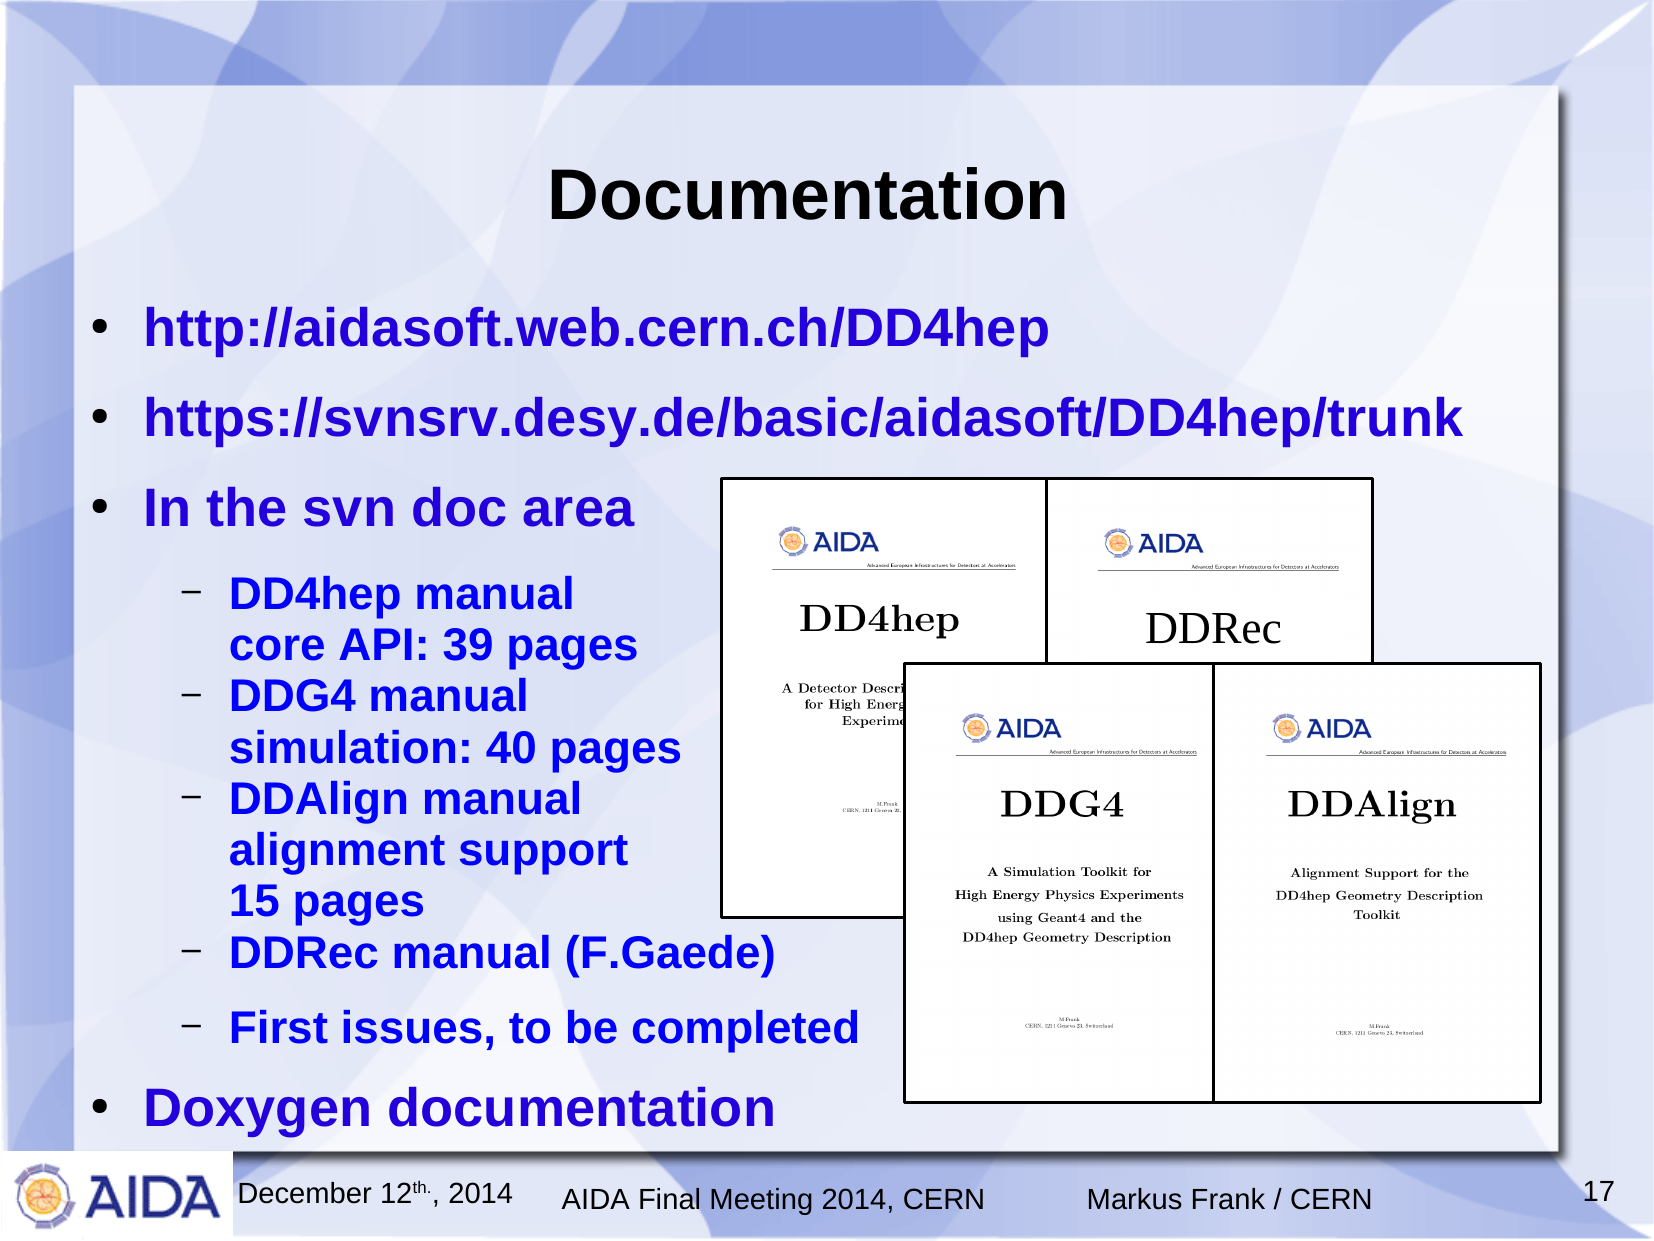

# Documentation
http://aidasoft.web.cern.ch/DD4hep
https://svnsrv.desy.de/basic/aidasoft/DD4hep/trunk
In the svn doc area
DD4hep manual
core API: 39 pages
DDG4 manual
simulation: 40 pages
DDAlign manual
alignment support
15 pages
DDRec manual (F.Gaede)
First issues, to be completed
Doxygen documentation
DDRec
17
February, 4th. 2014
CLIC Workshop at CERN, Markus Frank / CERN